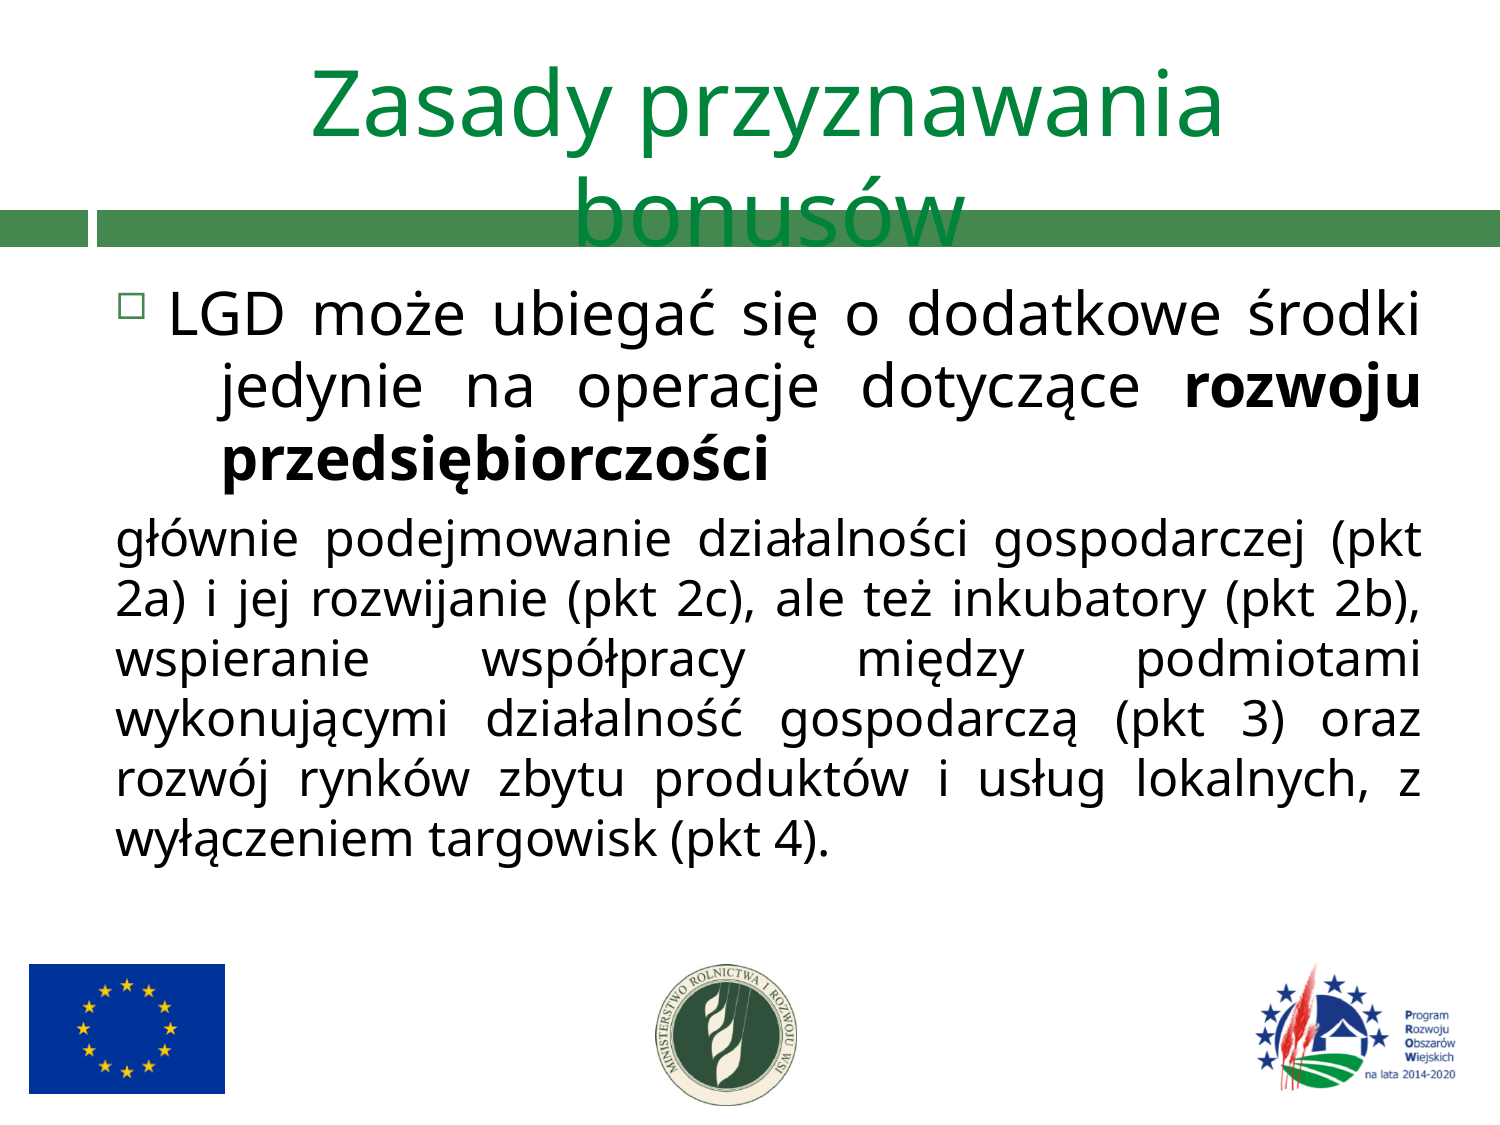

# Zasady przyznawania bonusów
LGD może ubiegać się o dodatkowe środki jedynie na operacje dotyczące rozwoju przedsiębiorczości
głównie podejmowanie działalności gospodarczej (pkt 2a) i jej rozwijanie (pkt 2c), ale też inkubatory (pkt 2b), wspieranie współpracy między podmiotami wykonującymi działalność gospodarczą (pkt 3) oraz rozwój rynków zbytu produktów i usług lokalnych, z wyłączeniem targowisk (pkt 4).